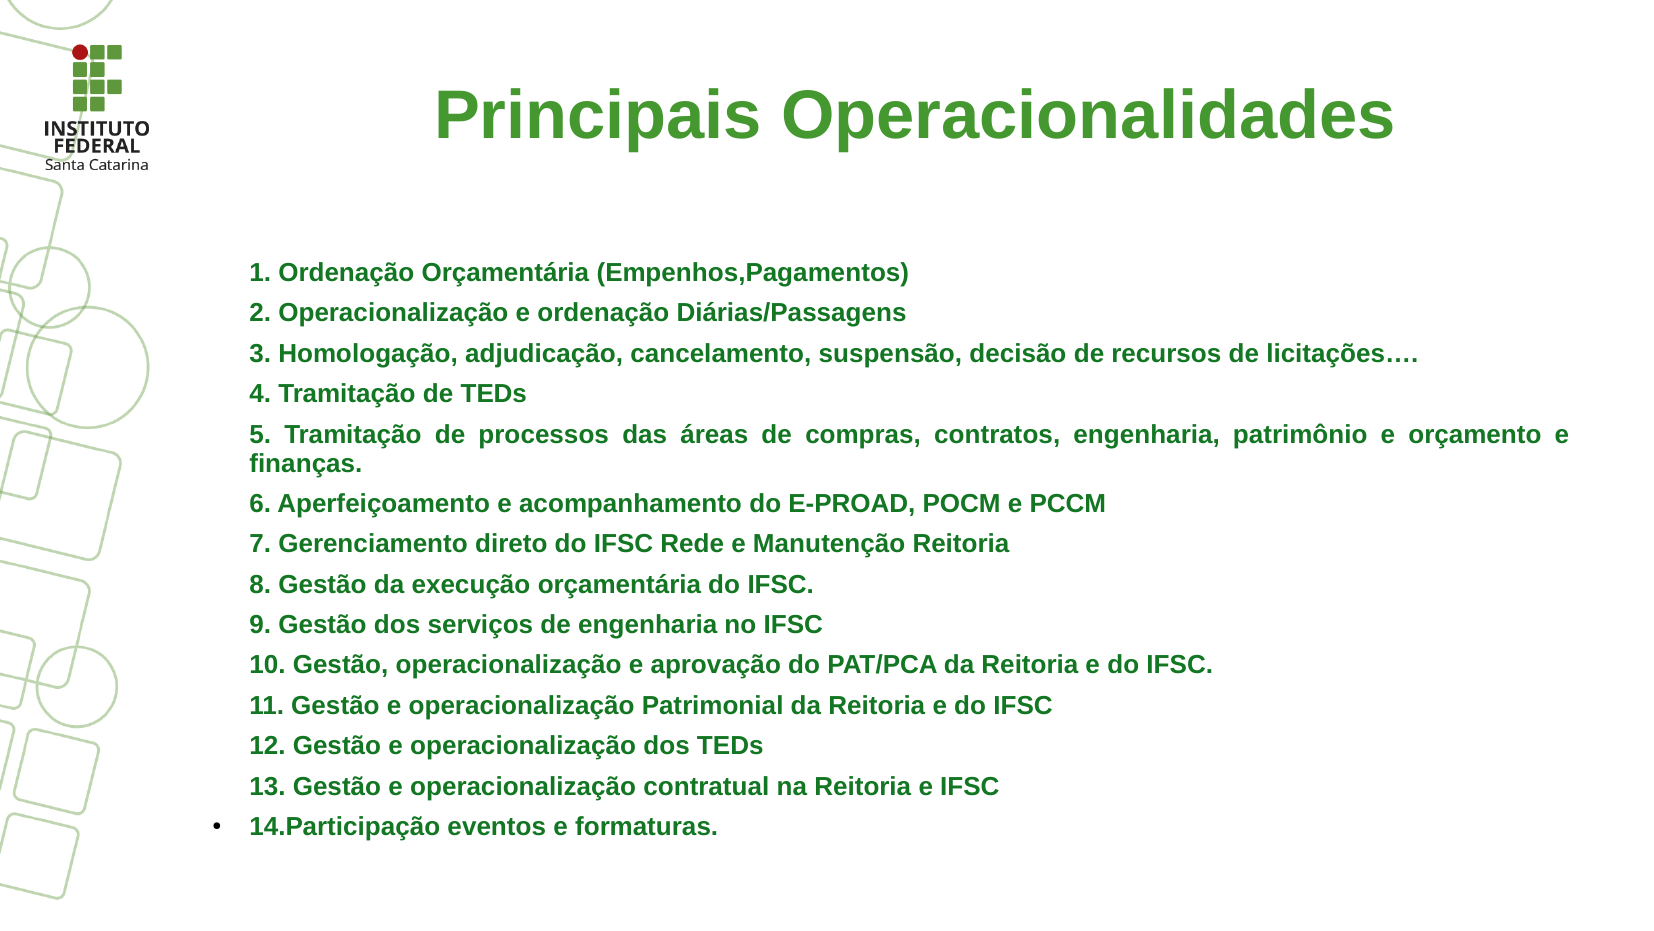

# Principais Operacionalidades
1. Ordenação Orçamentária (Empenhos,Pagamentos)
2. Operacionalização e ordenação Diárias/Passagens
3. Homologação, adjudicação, cancelamento, suspensão, decisão de recursos de licitações….
4. Tramitação de TEDs
5. Tramitação de processos das áreas de compras, contratos, engenharia, patrimônio e orçamento e finanças.
6. Aperfeiçoamento e acompanhamento do E-PROAD, POCM e PCCM
7. Gerenciamento direto do IFSC Rede e Manutenção Reitoria
8. Gestão da execução orçamentária do IFSC.
9. Gestão dos serviços de engenharia no IFSC
10. Gestão, operacionalização e aprovação do PAT/PCA da Reitoria e do IFSC.
11. Gestão e operacionalização Patrimonial da Reitoria e do IFSC
12. Gestão e operacionalização dos TEDs
13. Gestão e operacionalização contratual na Reitoria e IFSC
14.Participação eventos e formaturas.